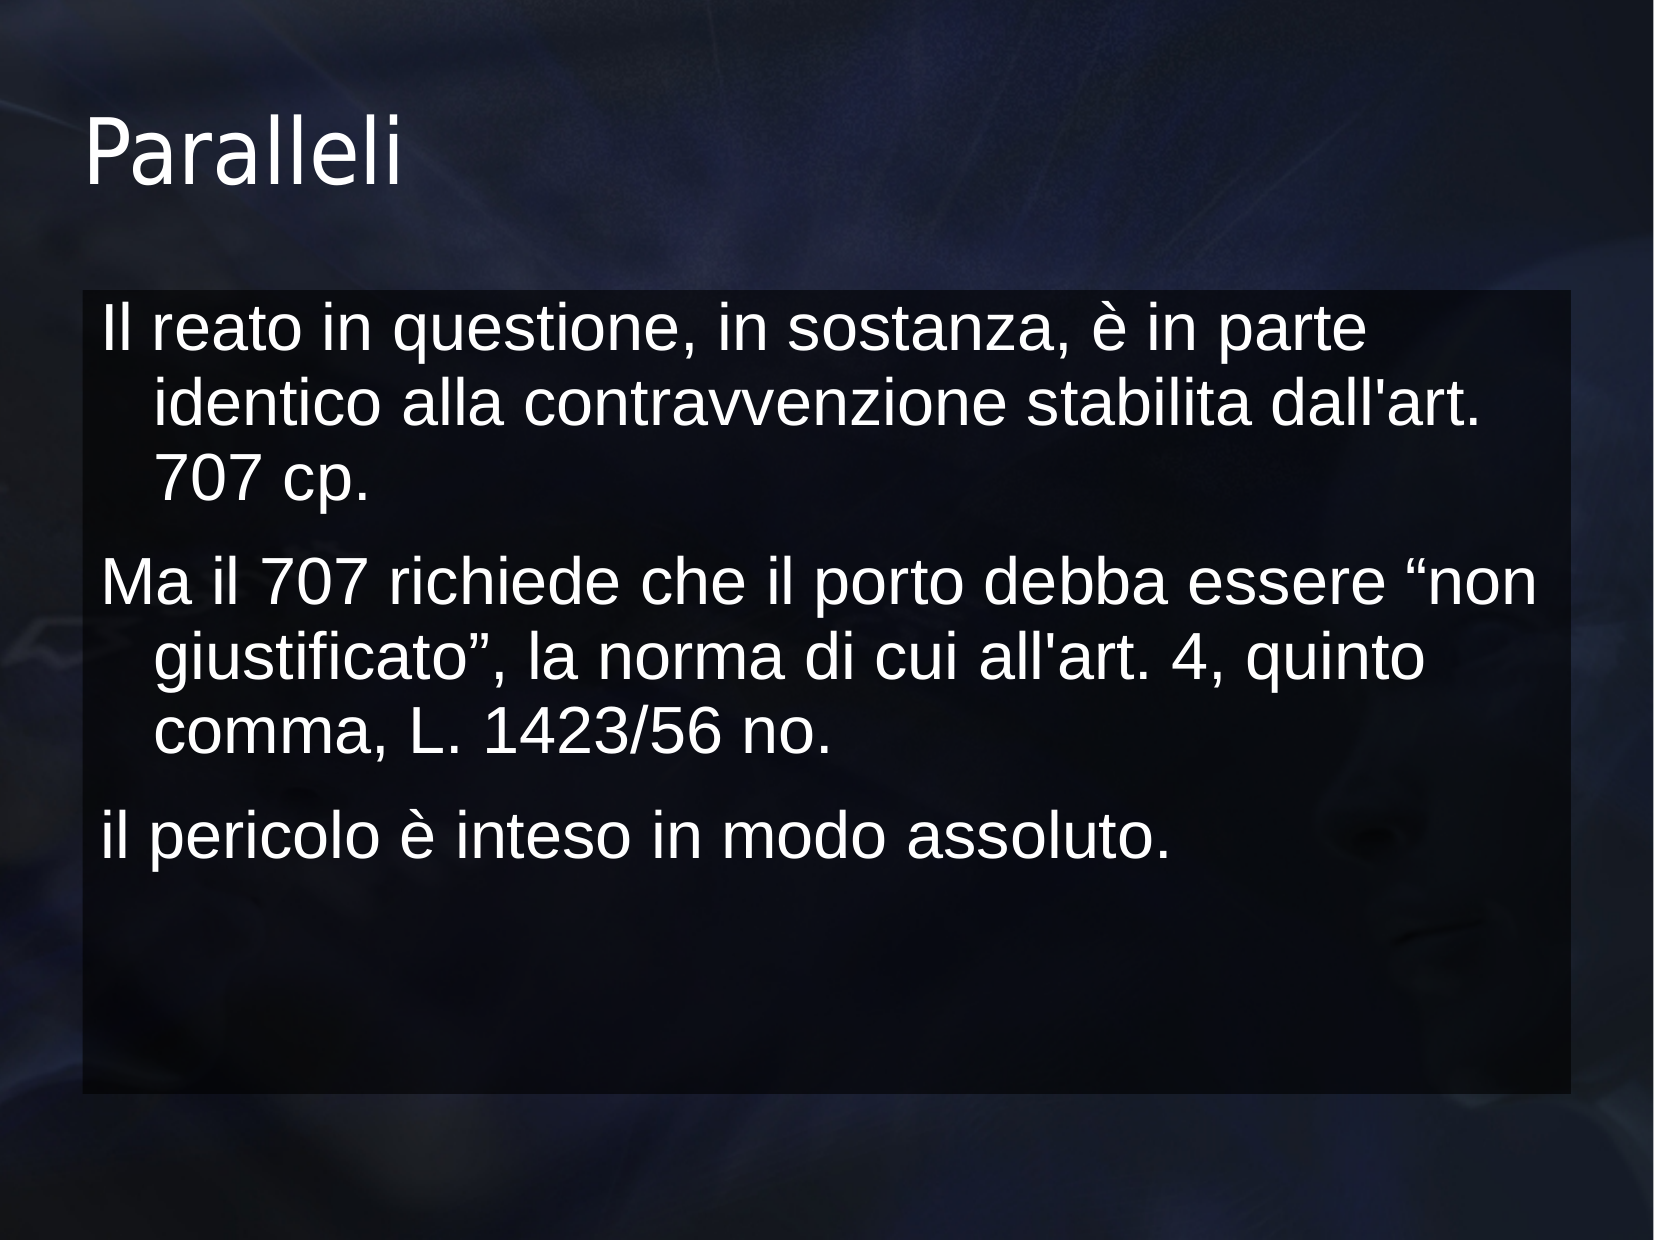

# Paralleli
Il reato in questione, in sostanza, è in parte identico alla contravvenzione stabilita dall'art. 707 cp.
Ma il 707 richiede che il porto debba essere “non giustificato”, la norma di cui all'art. 4, quinto comma, L. 1423/56 no.
il pericolo è inteso in modo assoluto.